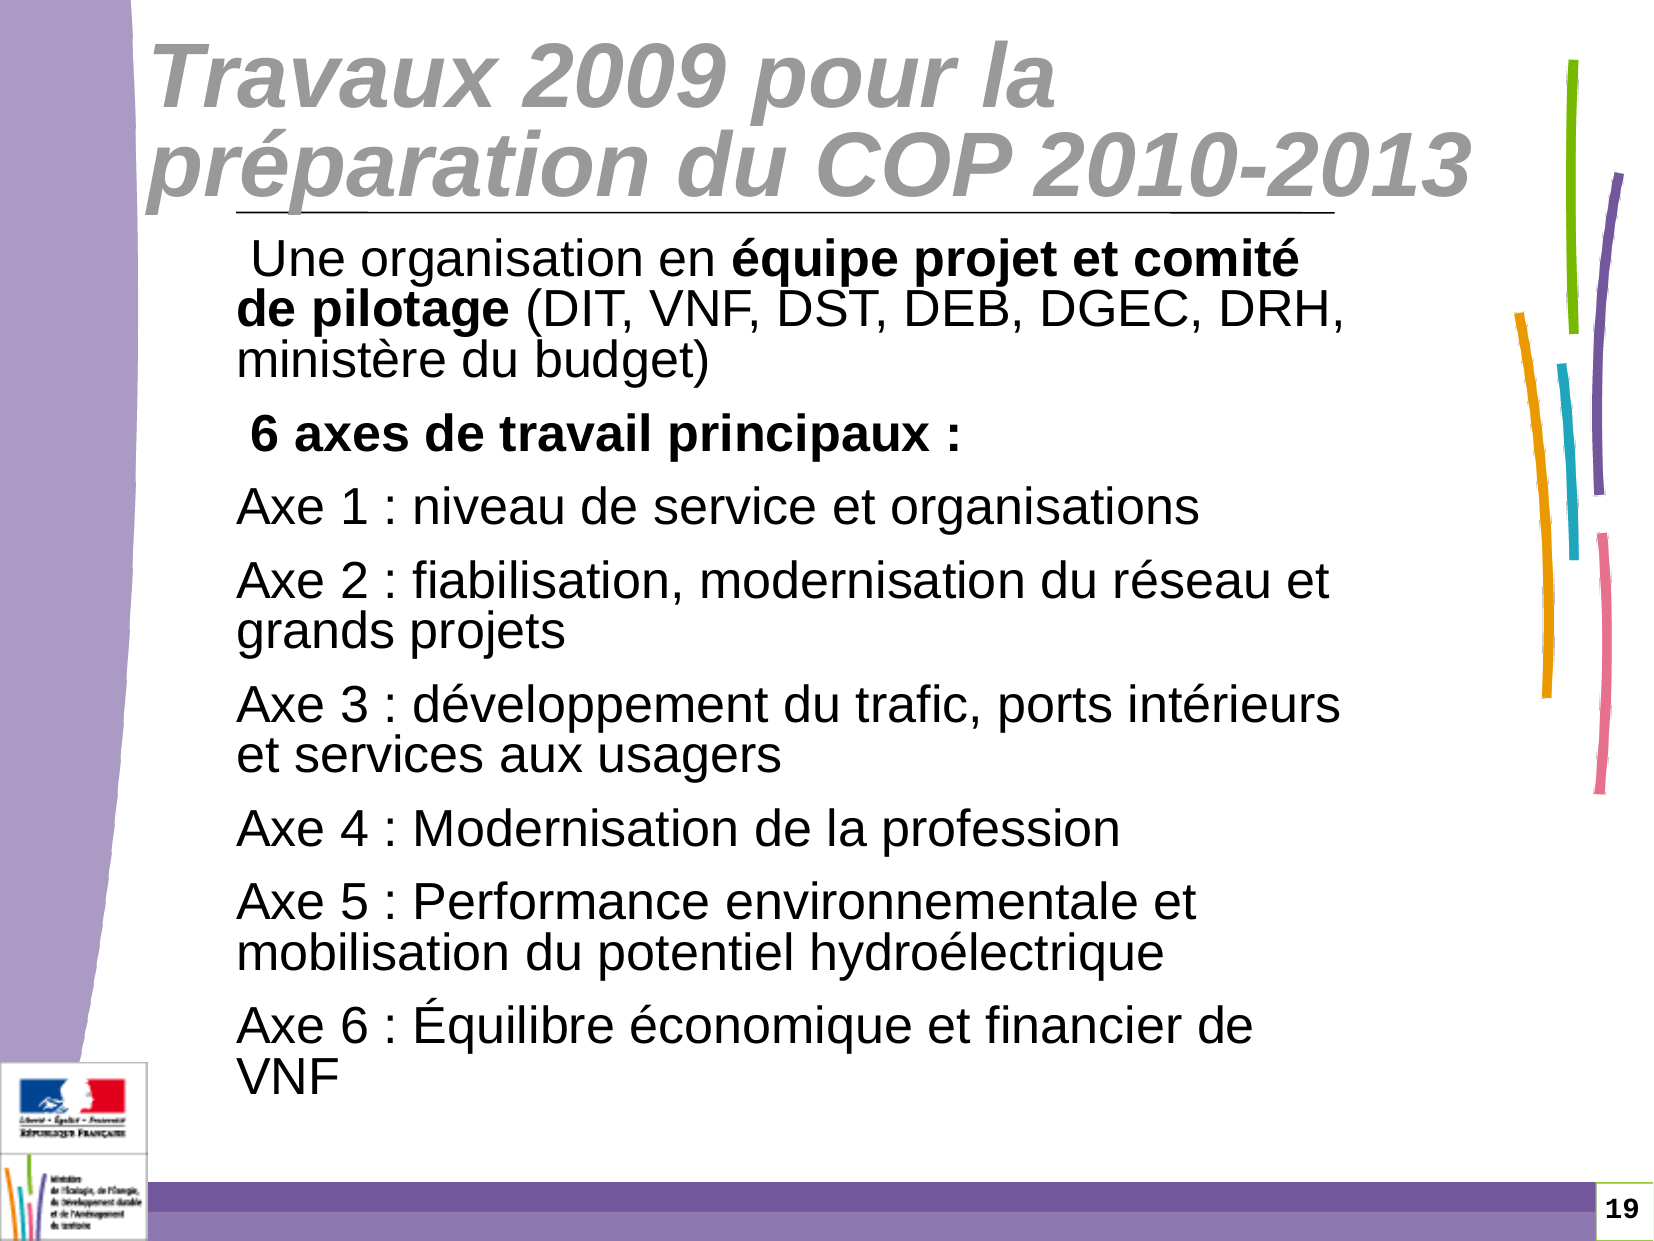

# Travaux 2009 pour la préparation du COP 2010-2013
 Une organisation en équipe projet et comité de pilotage (DIT, VNF, DST, DEB, DGEC, DRH, ministère du budget)
 6 axes de travail principaux :
Axe 1 : niveau de service et organisations
Axe 2 : fiabilisation, modernisation du réseau et grands projets
Axe 3 : développement du trafic, ports intérieurs et services aux usagers
Axe 4 : Modernisation de la profession
Axe 5 : Performance environnementale et mobilisation du potentiel hydroélectrique
Axe 6 : Équilibre économique et financier de VNF
19